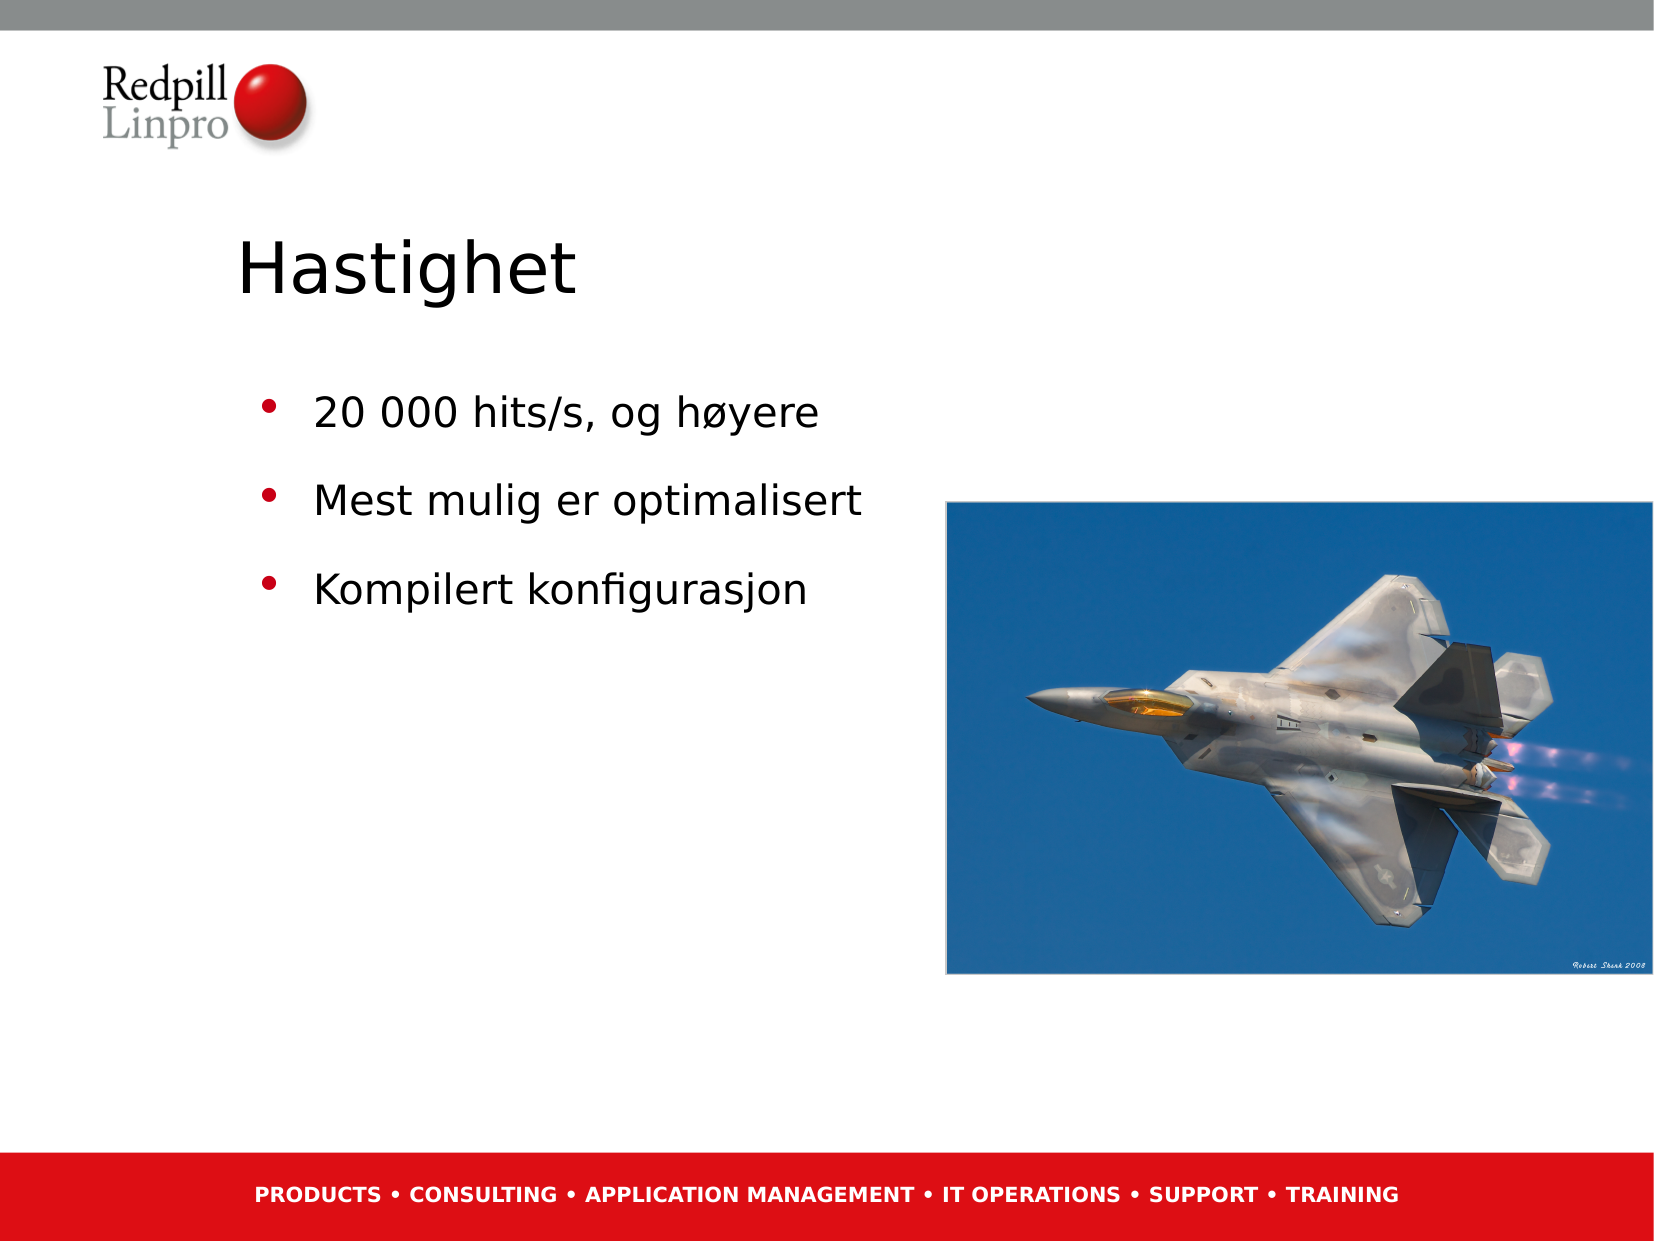

# Hastighet
20 000 hits/s, og høyere
Mest mulig er optimalisert
Kompilert konfigurasjon